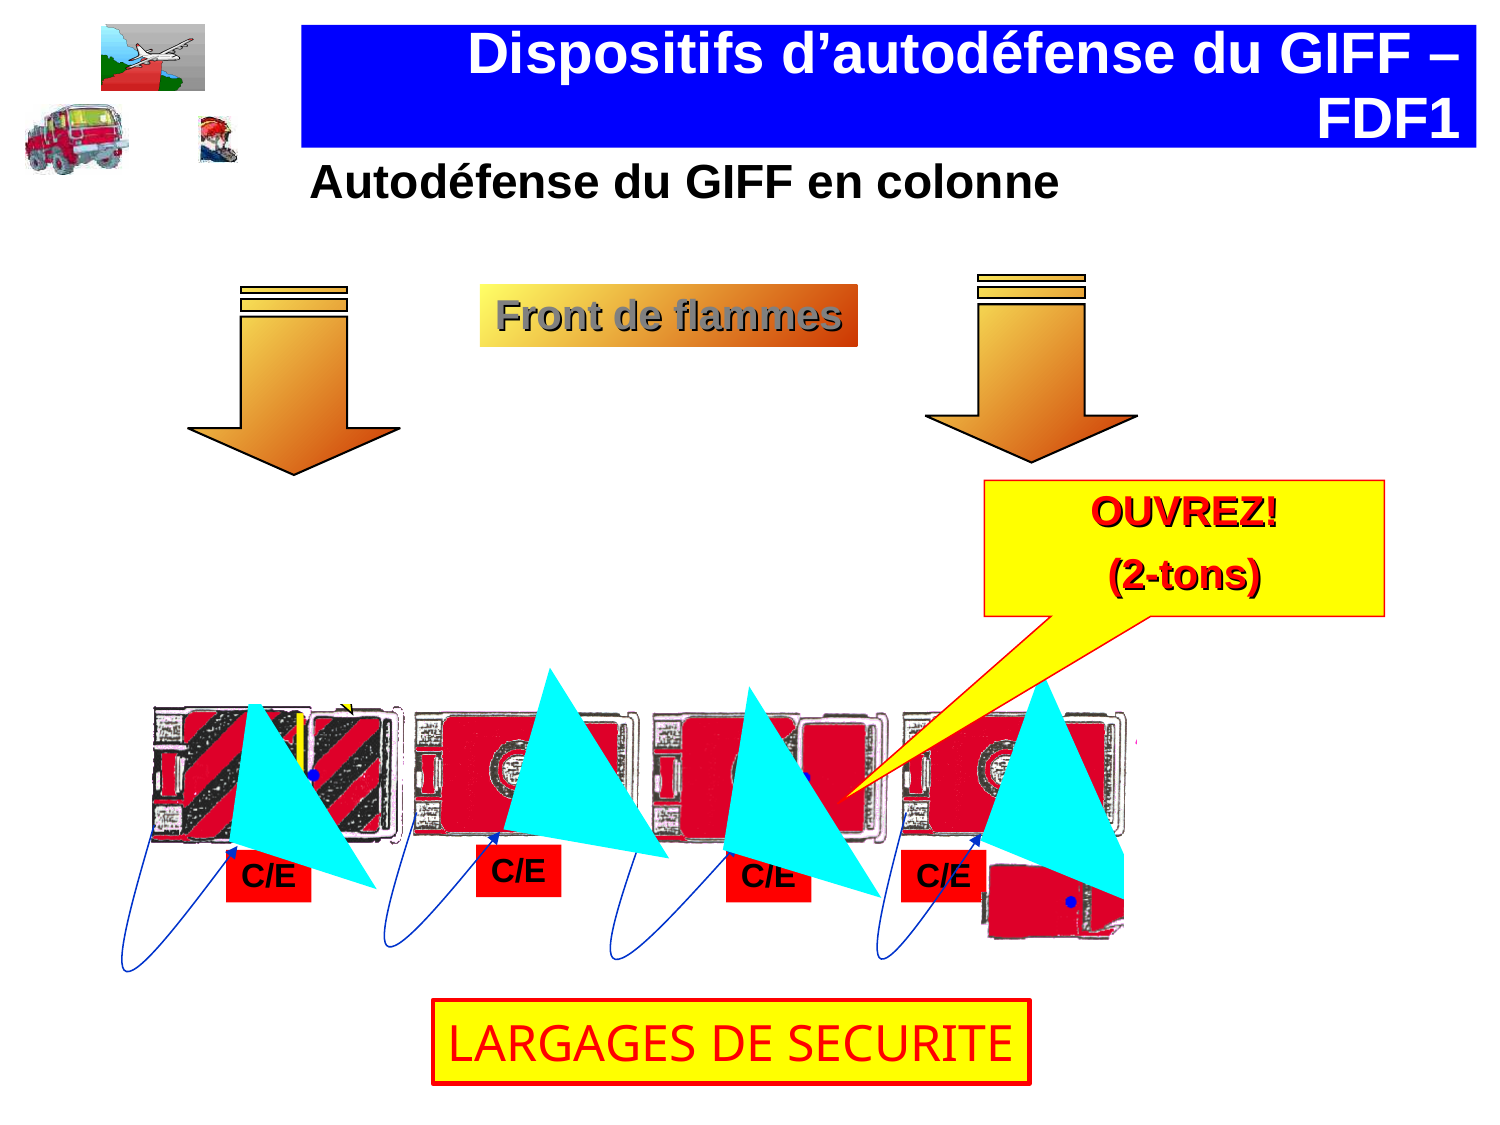

Dispositifs d’autodéfense du GIFF – FDF1
Autodéfense du GIFF en colonne
Front de flammes
OUVREZ!
(2-tons)
DESCENDEZ
ETABLISSEZ
Cond
C/E
C/E
C/E
C/E
CDG
LARGAGES DE SECURITE